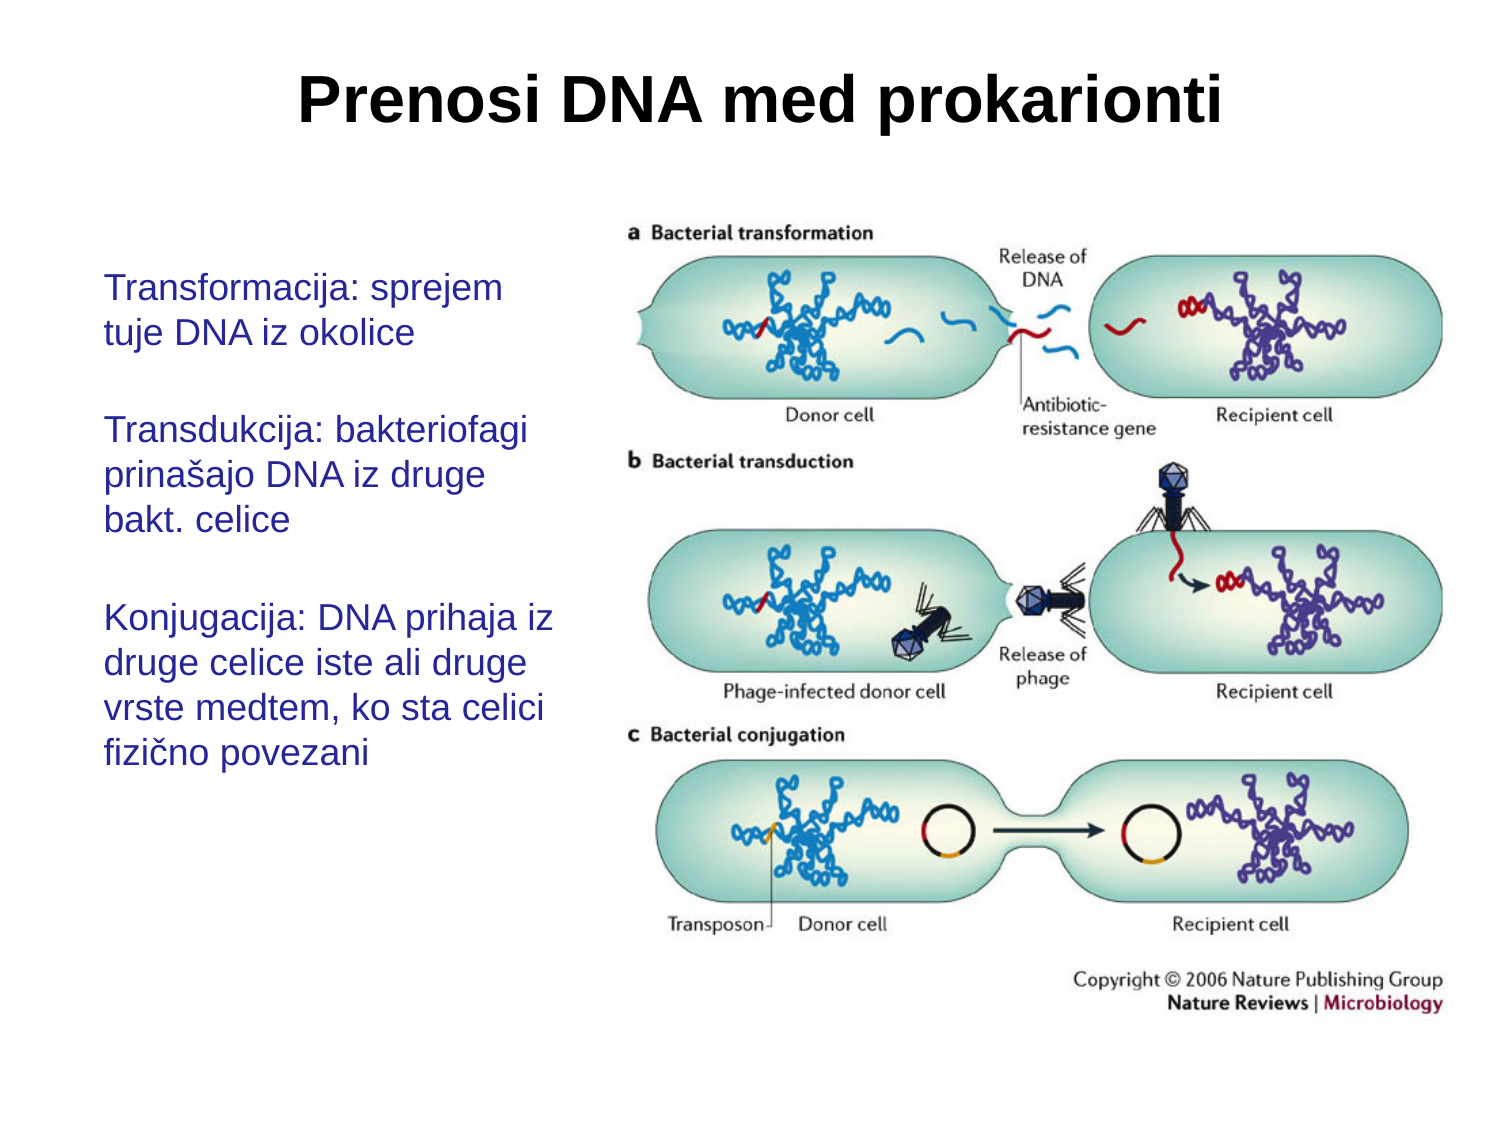

# Prenosi DNA med prokarionti
Transformacija: sprejem tuje DNA iz okolice
Transdukcija: bakteriofagi prinašajo DNA iz druge bakt. celice
Konjugacija: DNA prihaja iz druge celice iste ali druge vrste medtem, ko sta celici fizično povezani